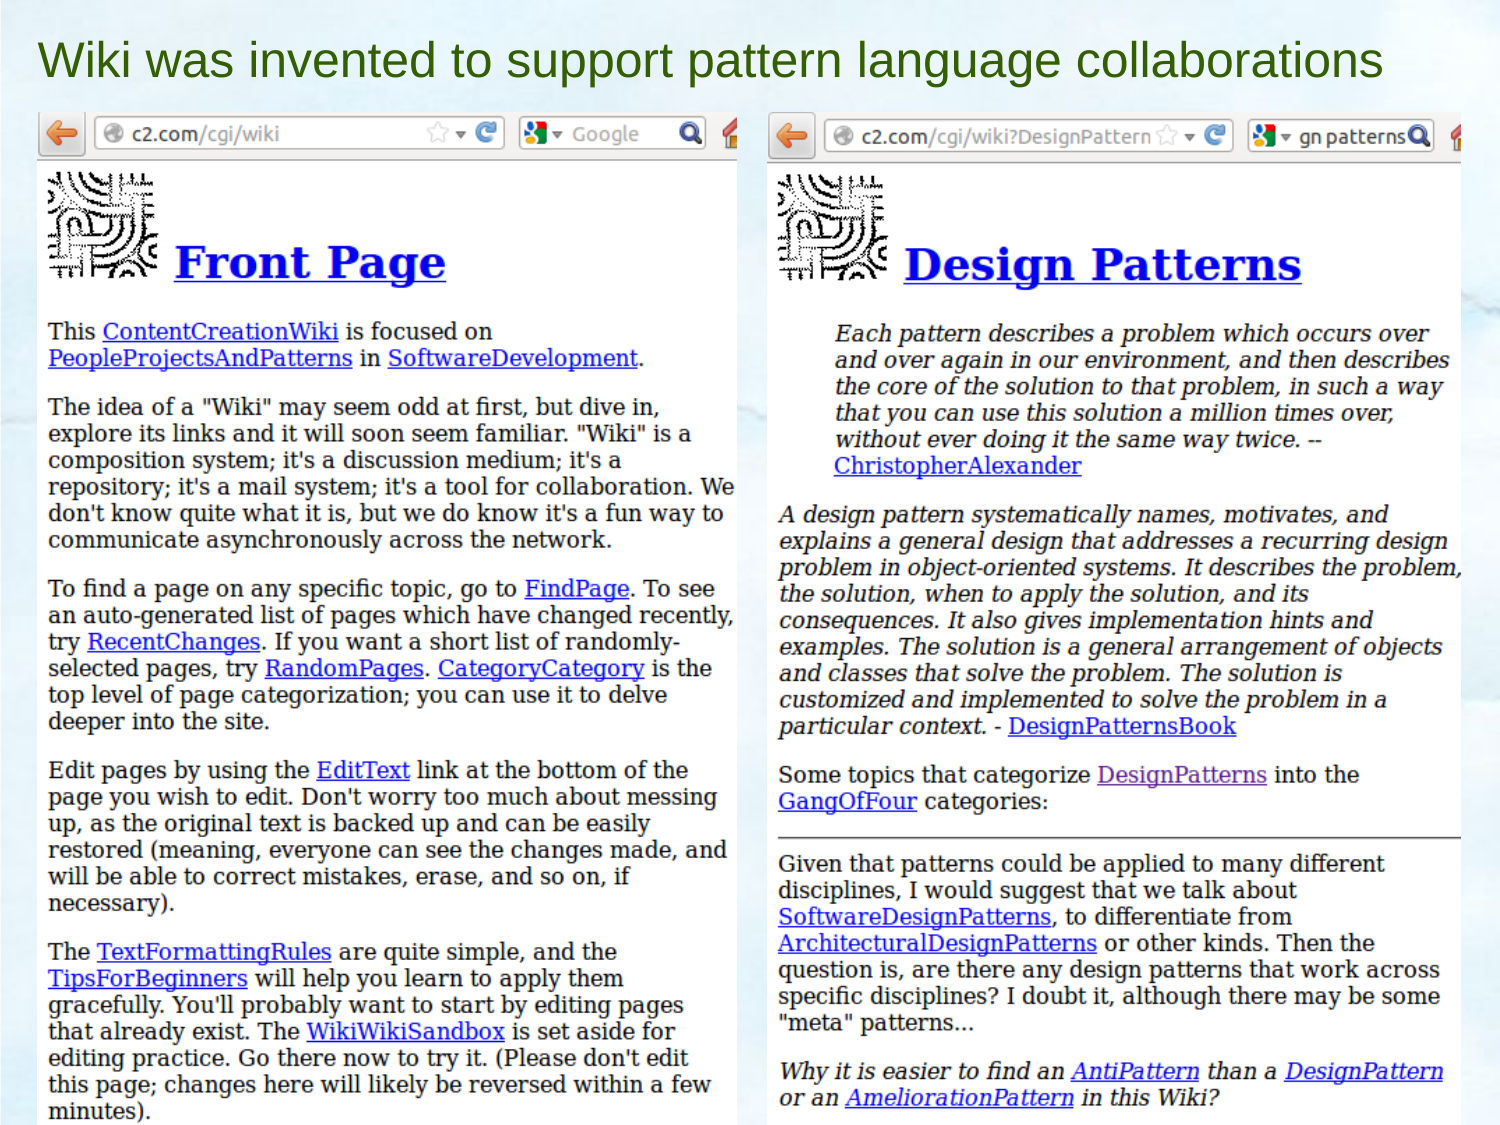

# Wiki was invented to support pattern language collaborations
Collaboration on a Pattern Language for Service Systems
January 2014
61